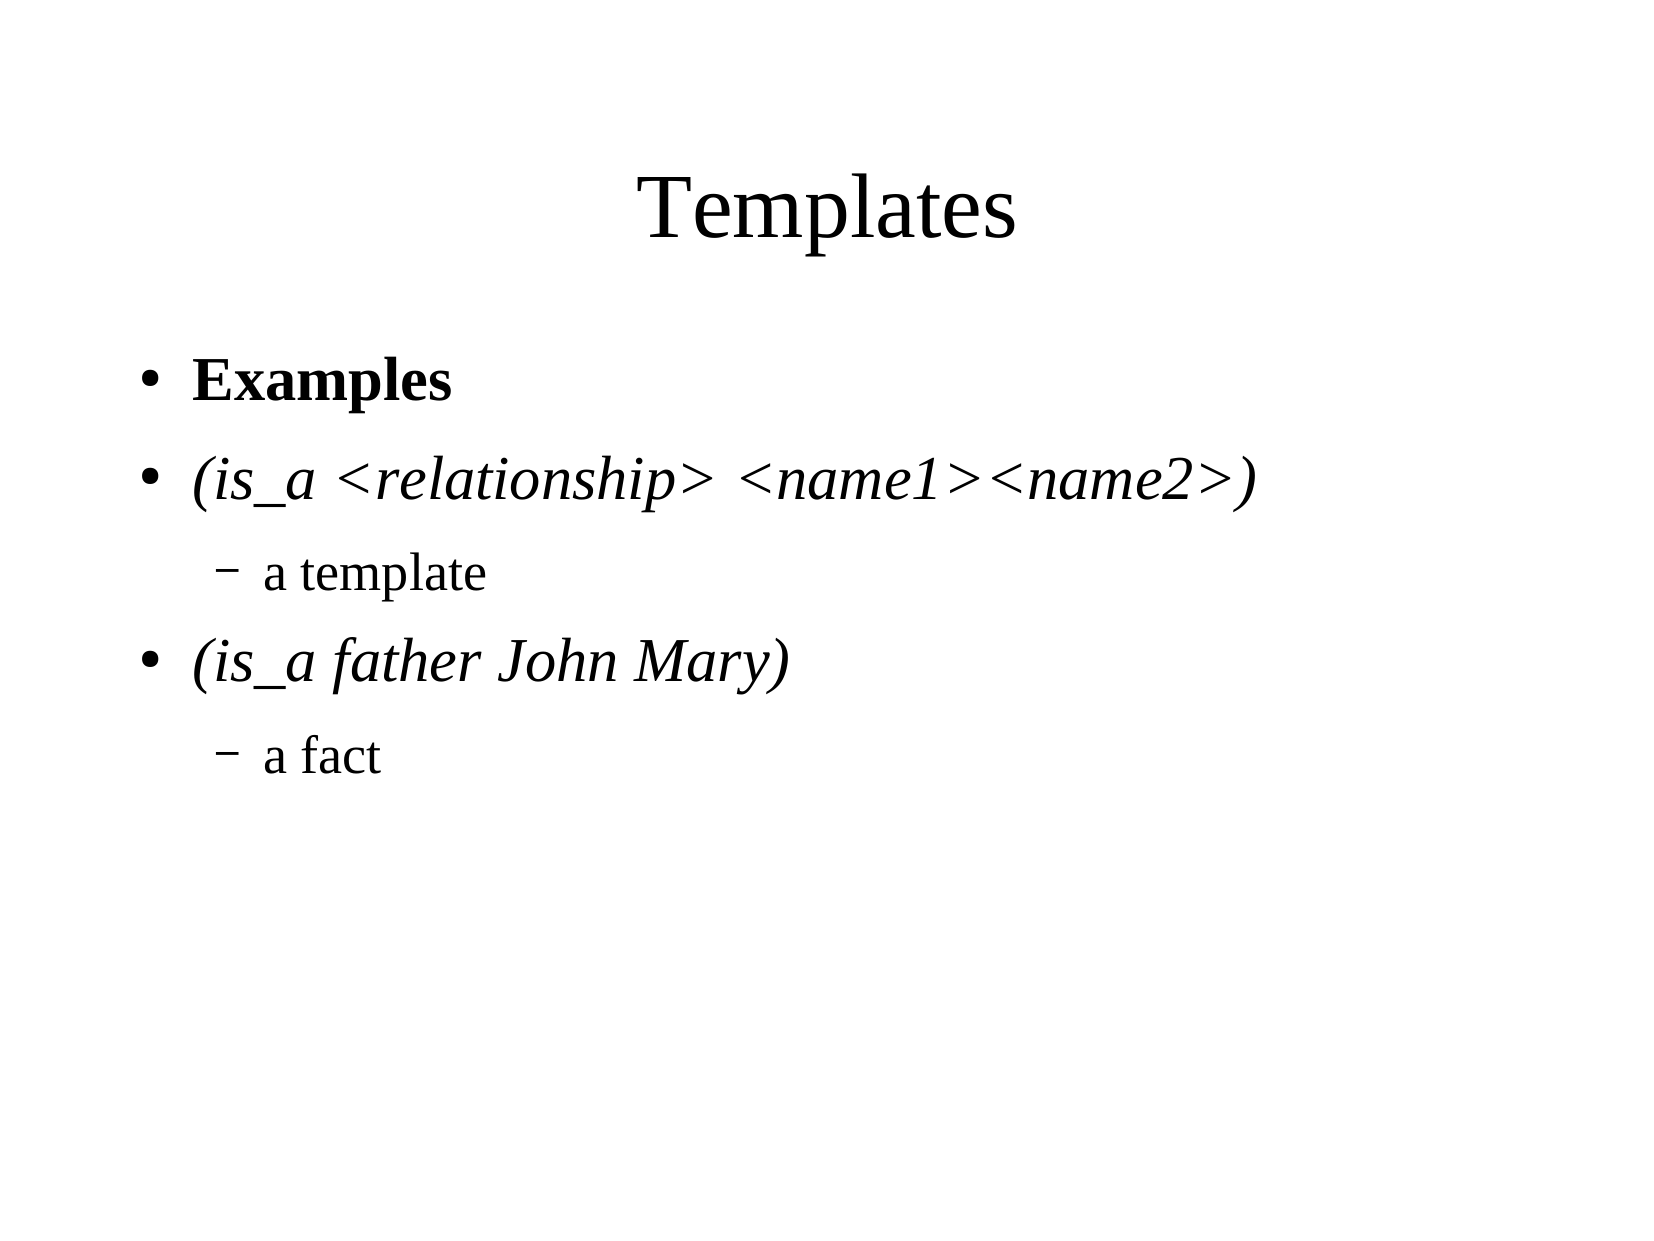

# Templates
Examples
(is_a <relationship> <name1><name2>)
a template
(is_a father John Mary)
a fact